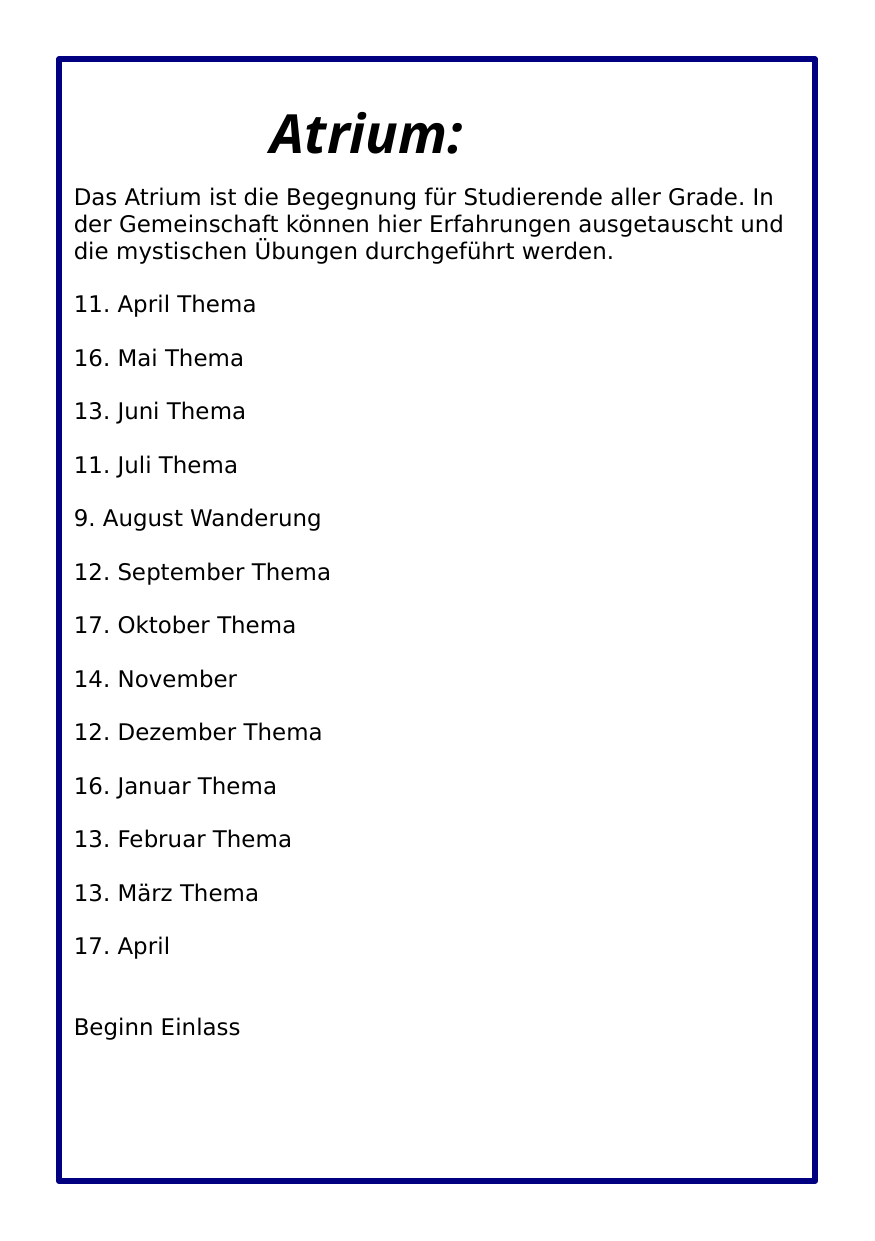

Atrium:
Das Atrium ist die Begegnung für Studierende aller Grade. In
der Gemeinschaft können hier Erfahrungen ausgetauscht und
die mystischen Übungen durchgeführt werden.
11. April Thema
16. Mai Thema
13. Juni Thema
11. Juli Thema
9. August Wanderung
12. September Thema
17. Oktober Thema
14. November
12. Dezember Thema
16. Januar Thema
13. Februar Thema
13. März Thema
17. April
Beginn Einlass